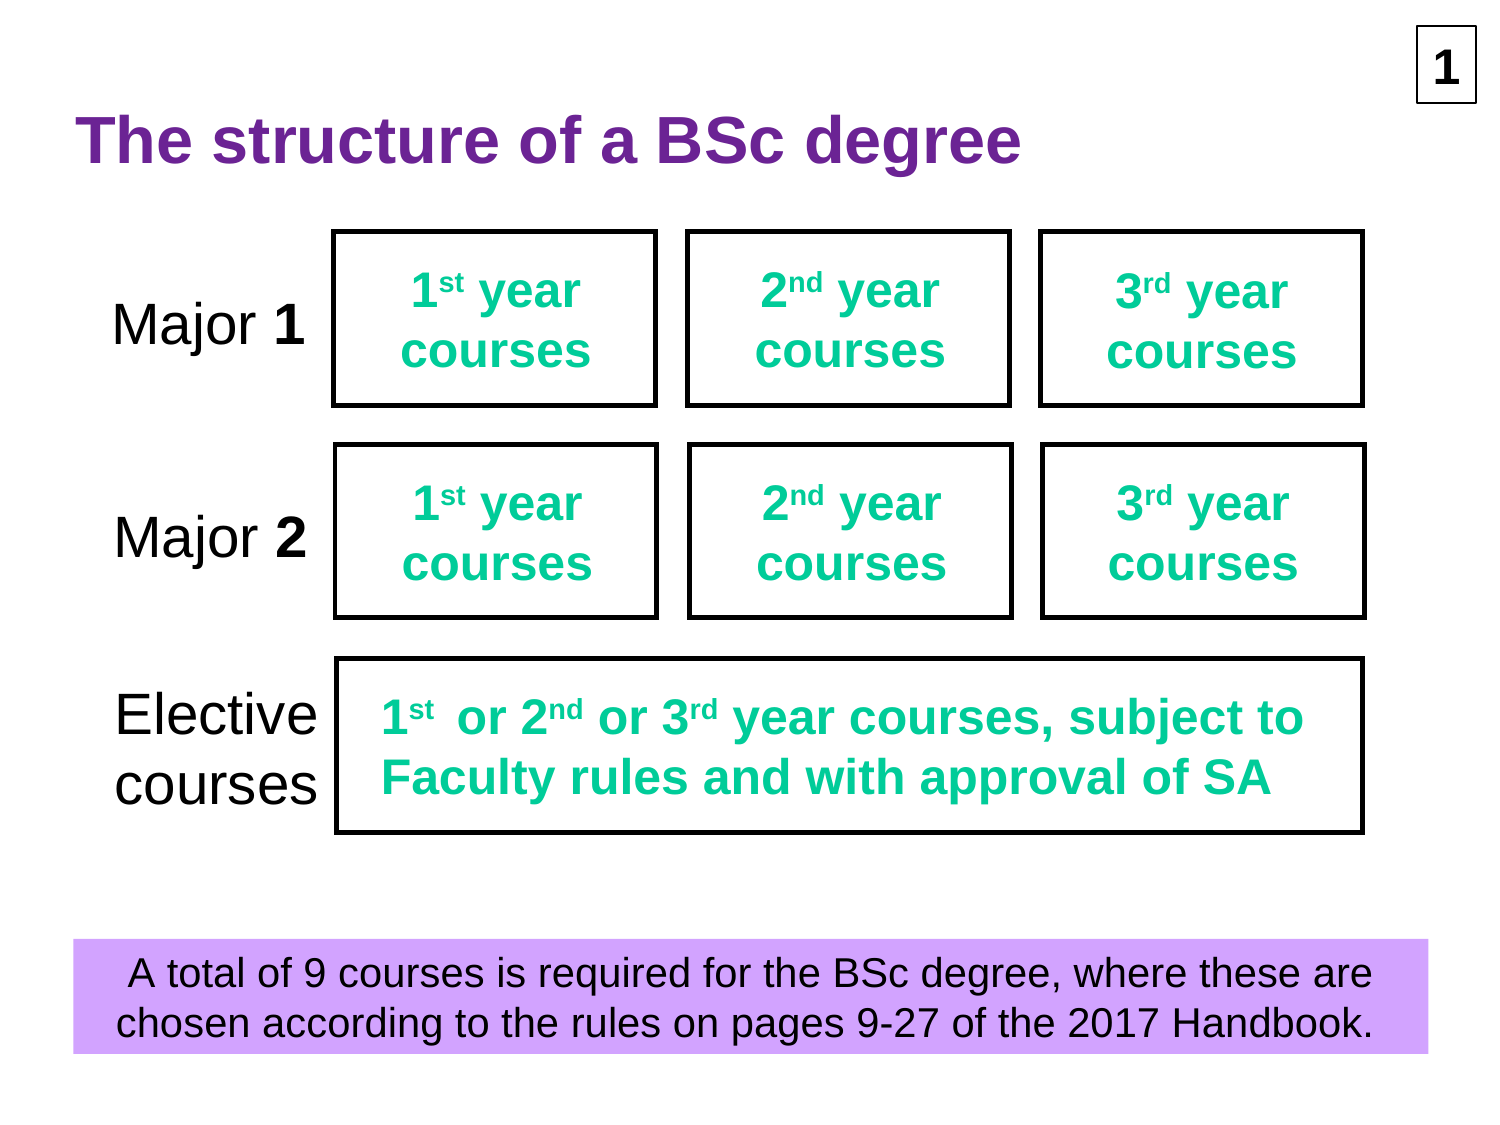

1
# The structure of a BSc degree
1st year courses
2nd year courses
3rd year courses
Major 1
1st year courses
2nd year courses
3rd year courses
Major 2
Elective
courses
1st or 2nd or 3rd year courses, subject to Faculty rules and with approval of SA
A total of 9 courses is required for the BSc degree, where these are chosen according to the rules on pages 9-27 of the 2017 Handbook.